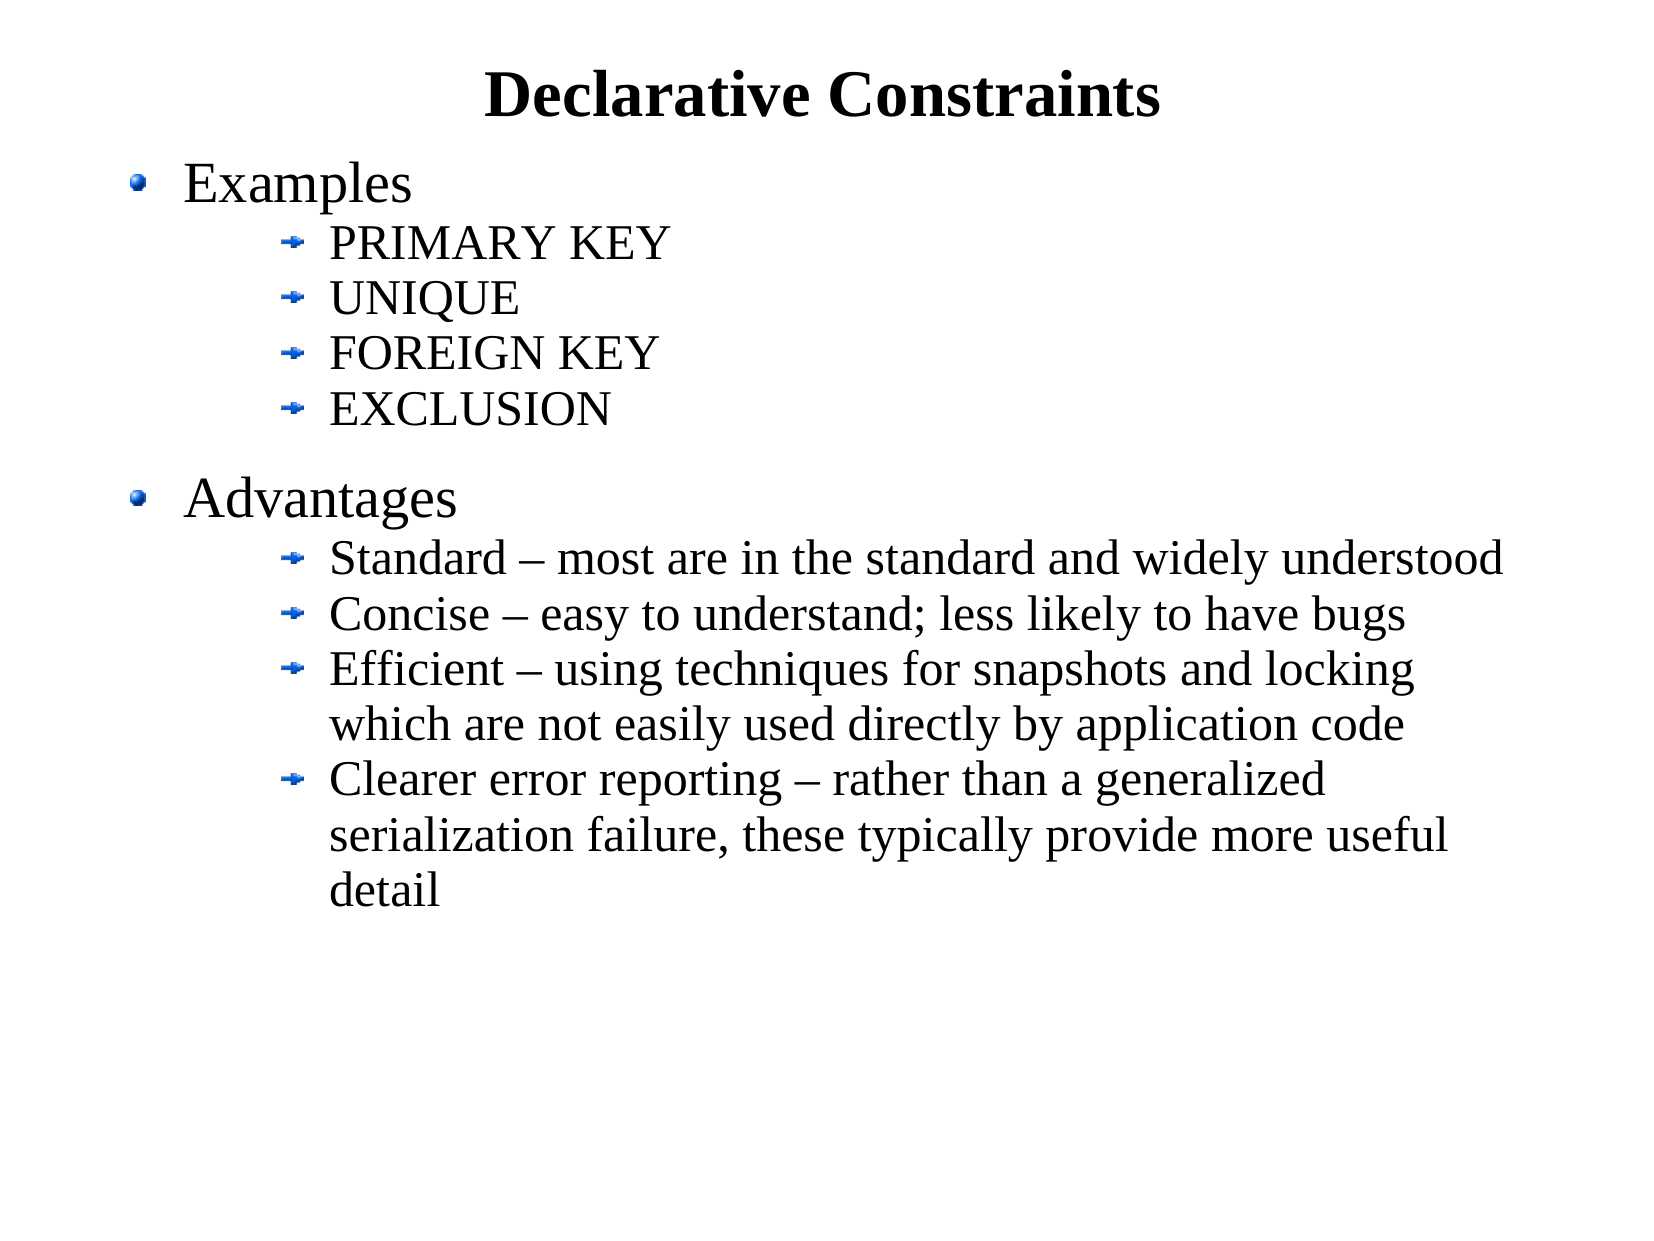

# Declarative Constraints
Examples
PRIMARY KEY
UNIQUE
FOREIGN KEY
EXCLUSION
Advantages
Standard – most are in the standard and widely understood
Concise – easy to understand; less likely to have bugs
Efficient – using techniques for snapshots and locking which are not easily used directly by application code
Clearer error reporting – rather than a generalized serialization failure, these typically provide more useful detail